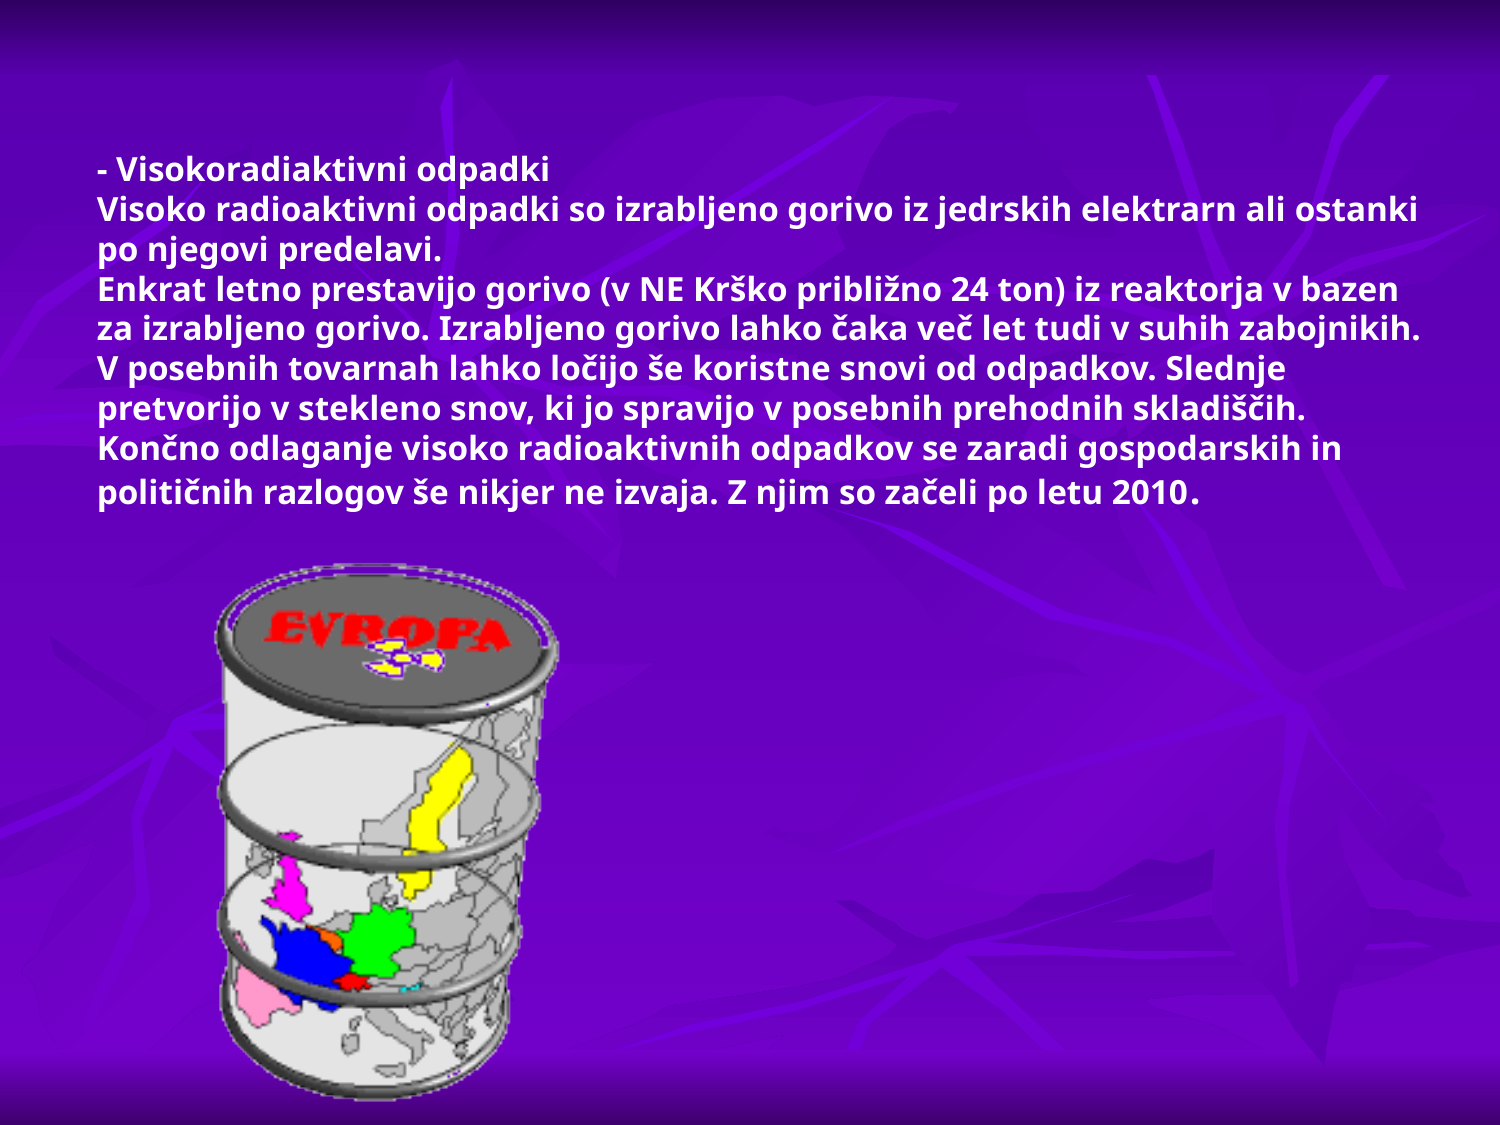

- Visokoradiaktivni odpadki
Visoko radioaktivni odpadki so izrabljeno gorivo iz jedrskih elektrarn ali ostanki po njegovi predelavi.
Enkrat letno prestavijo gorivo (v NE Krško približno 24 ton) iz reaktorja v bazen za izrabljeno gorivo. Izrabljeno gorivo lahko čaka več let tudi v suhih zabojnikih. V posebnih tovarnah lahko ločijo še koristne snovi od odpadkov. Slednje pretvorijo v stekleno snov, ki jo spravijo v posebnih prehodnih skladiščih.
Končno odlaganje visoko radioaktivnih odpadkov se zaradi gospodarskih in političnih razlogov še nikjer ne izvaja. Z njim so začeli po letu 2010.